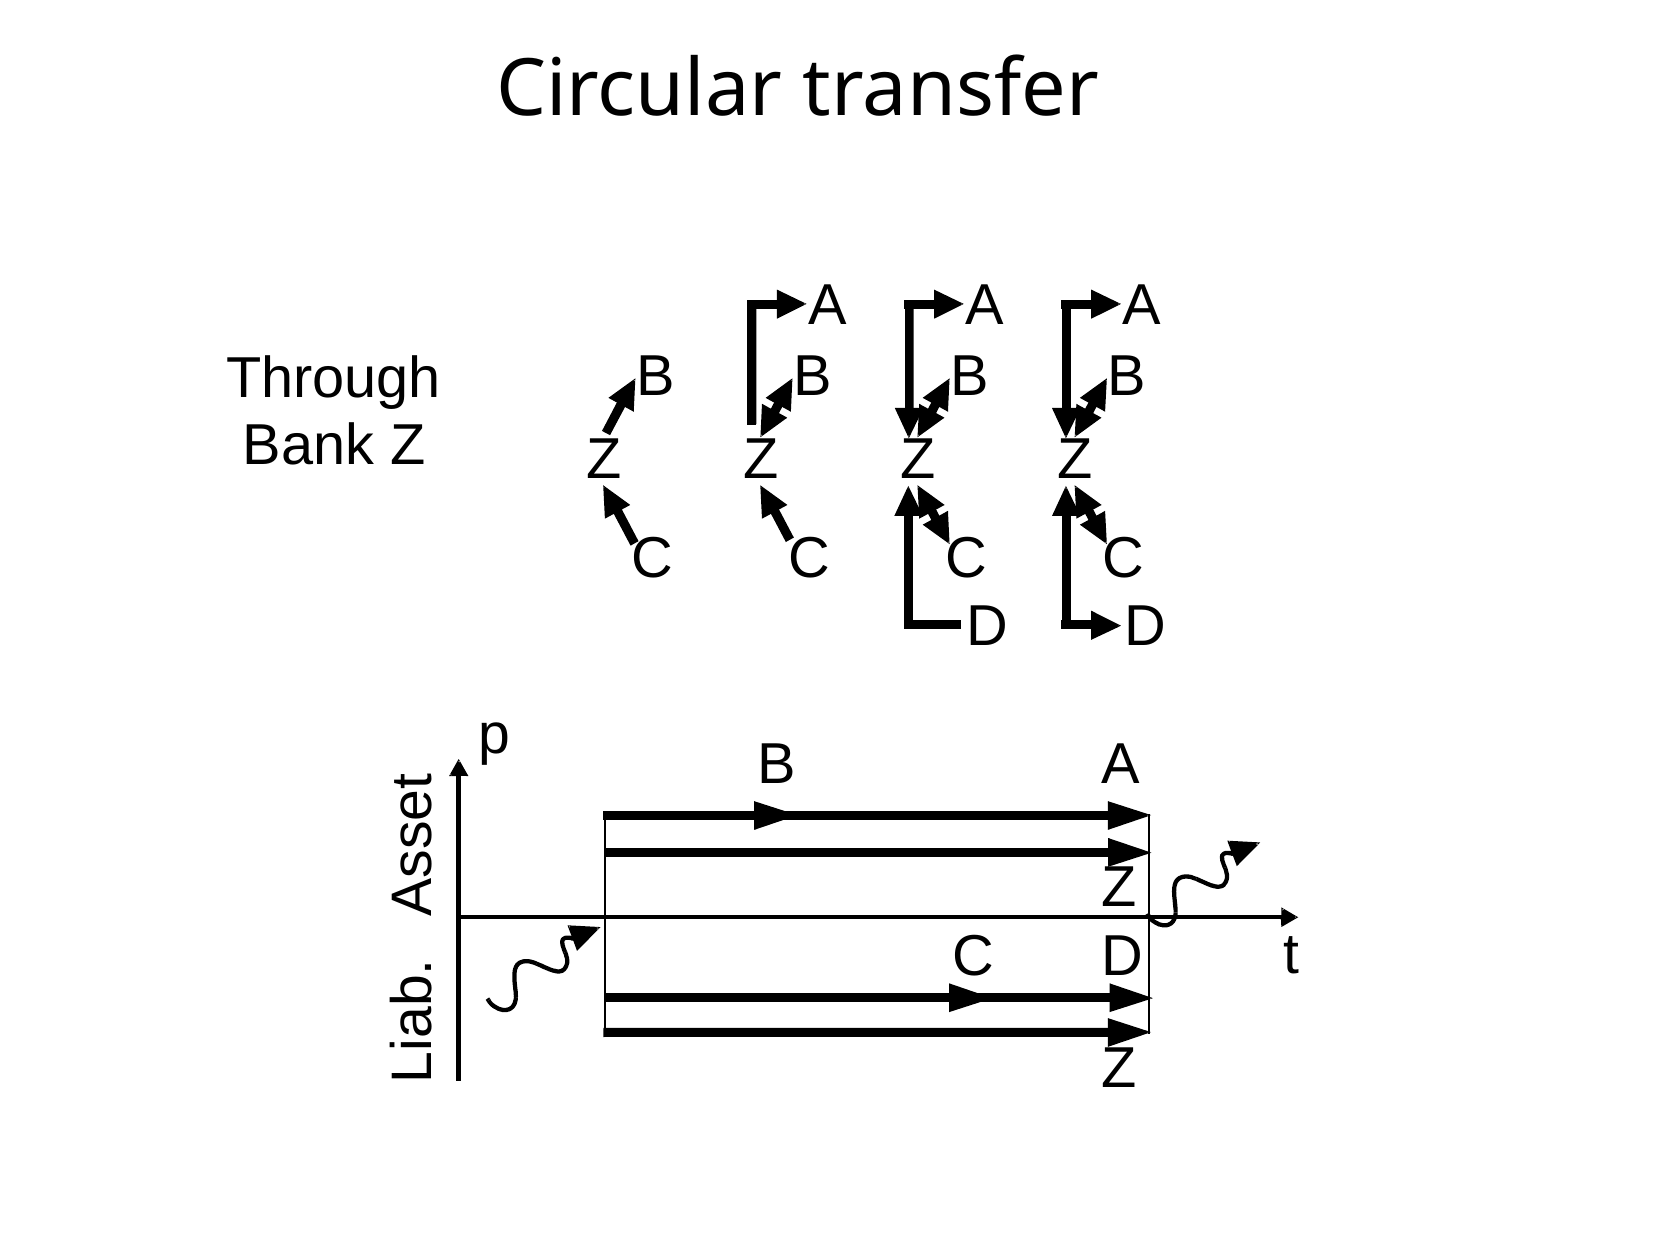

Circular transfer
A
A
A
B
B
B
B
Through
Bank Z
Z
Z
Z
Z
C
C
C
C
D
D
p
B
A
Asset
Z
t
C
D
Liab.
Z